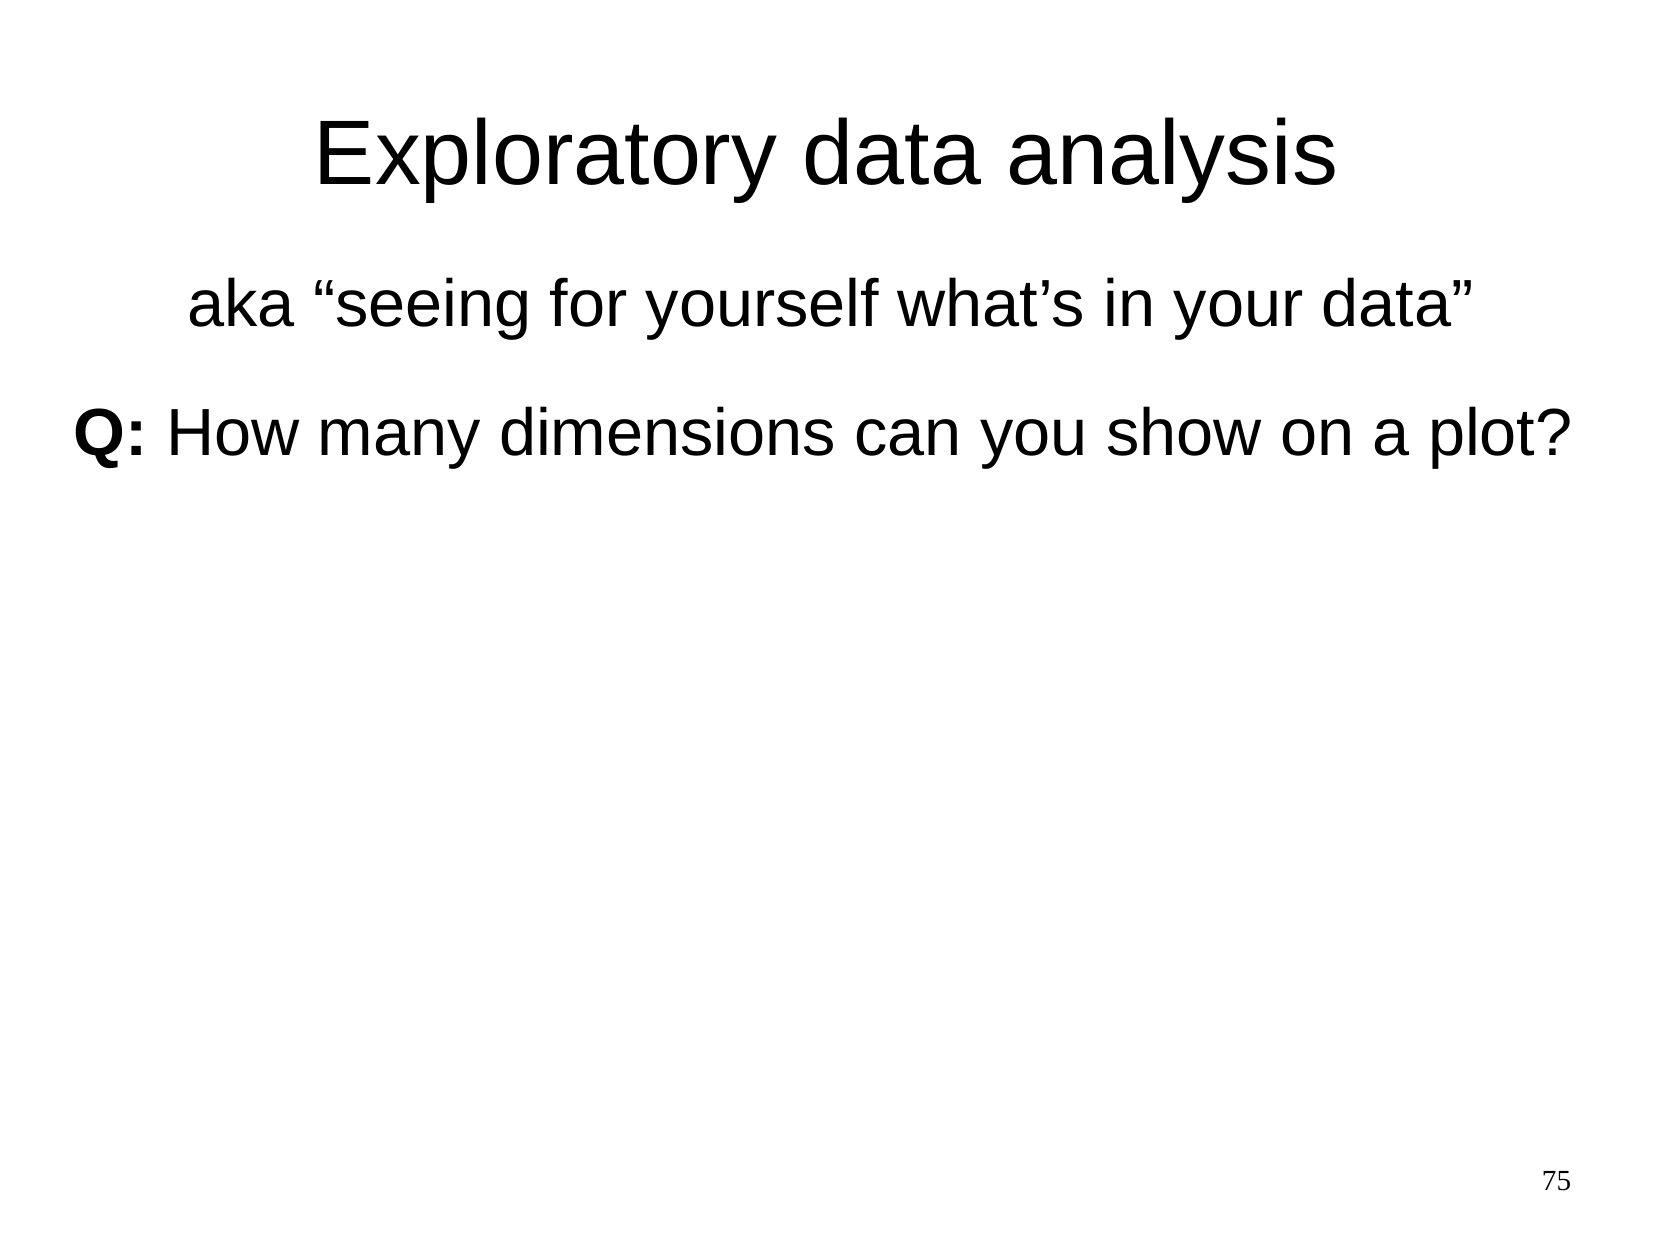

# Exploratory data analysis
aka “seeing for yourself what’s in your data”
Q: How many dimensions can you show on a plot?
75